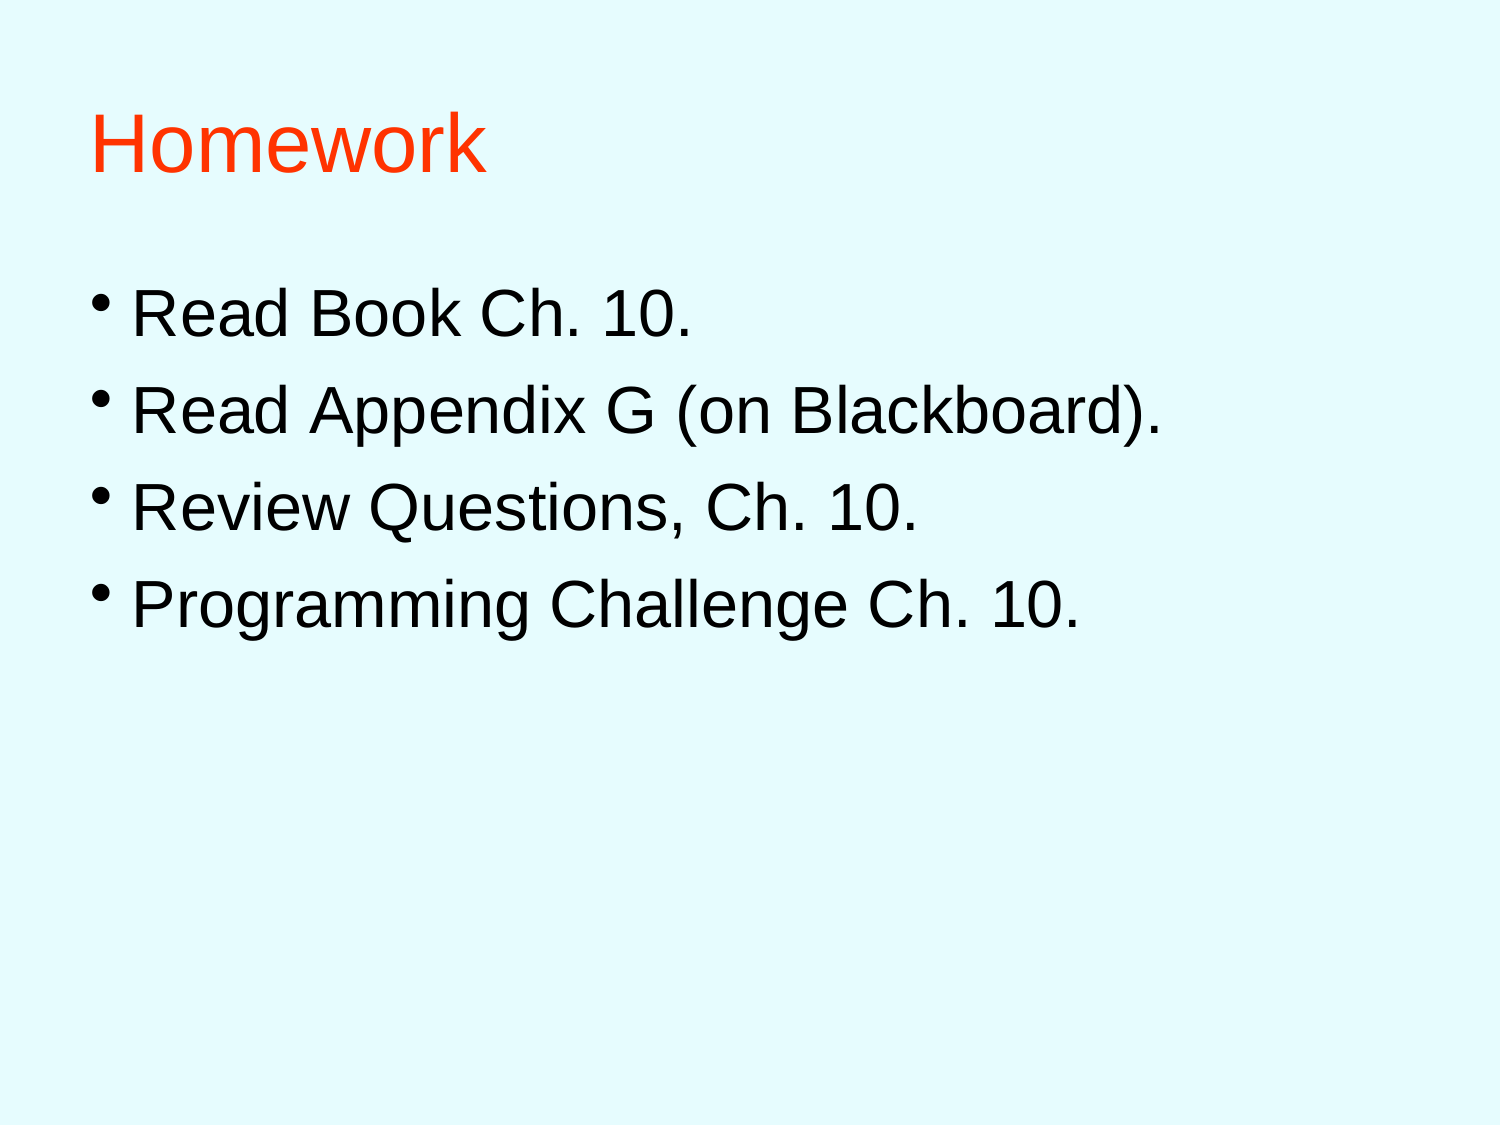

# Homework
 Read Book Ch. 10.
 Read Appendix G (on Blackboard).
 Review Questions, Ch. 10.
 Programming Challenge Ch. 10.